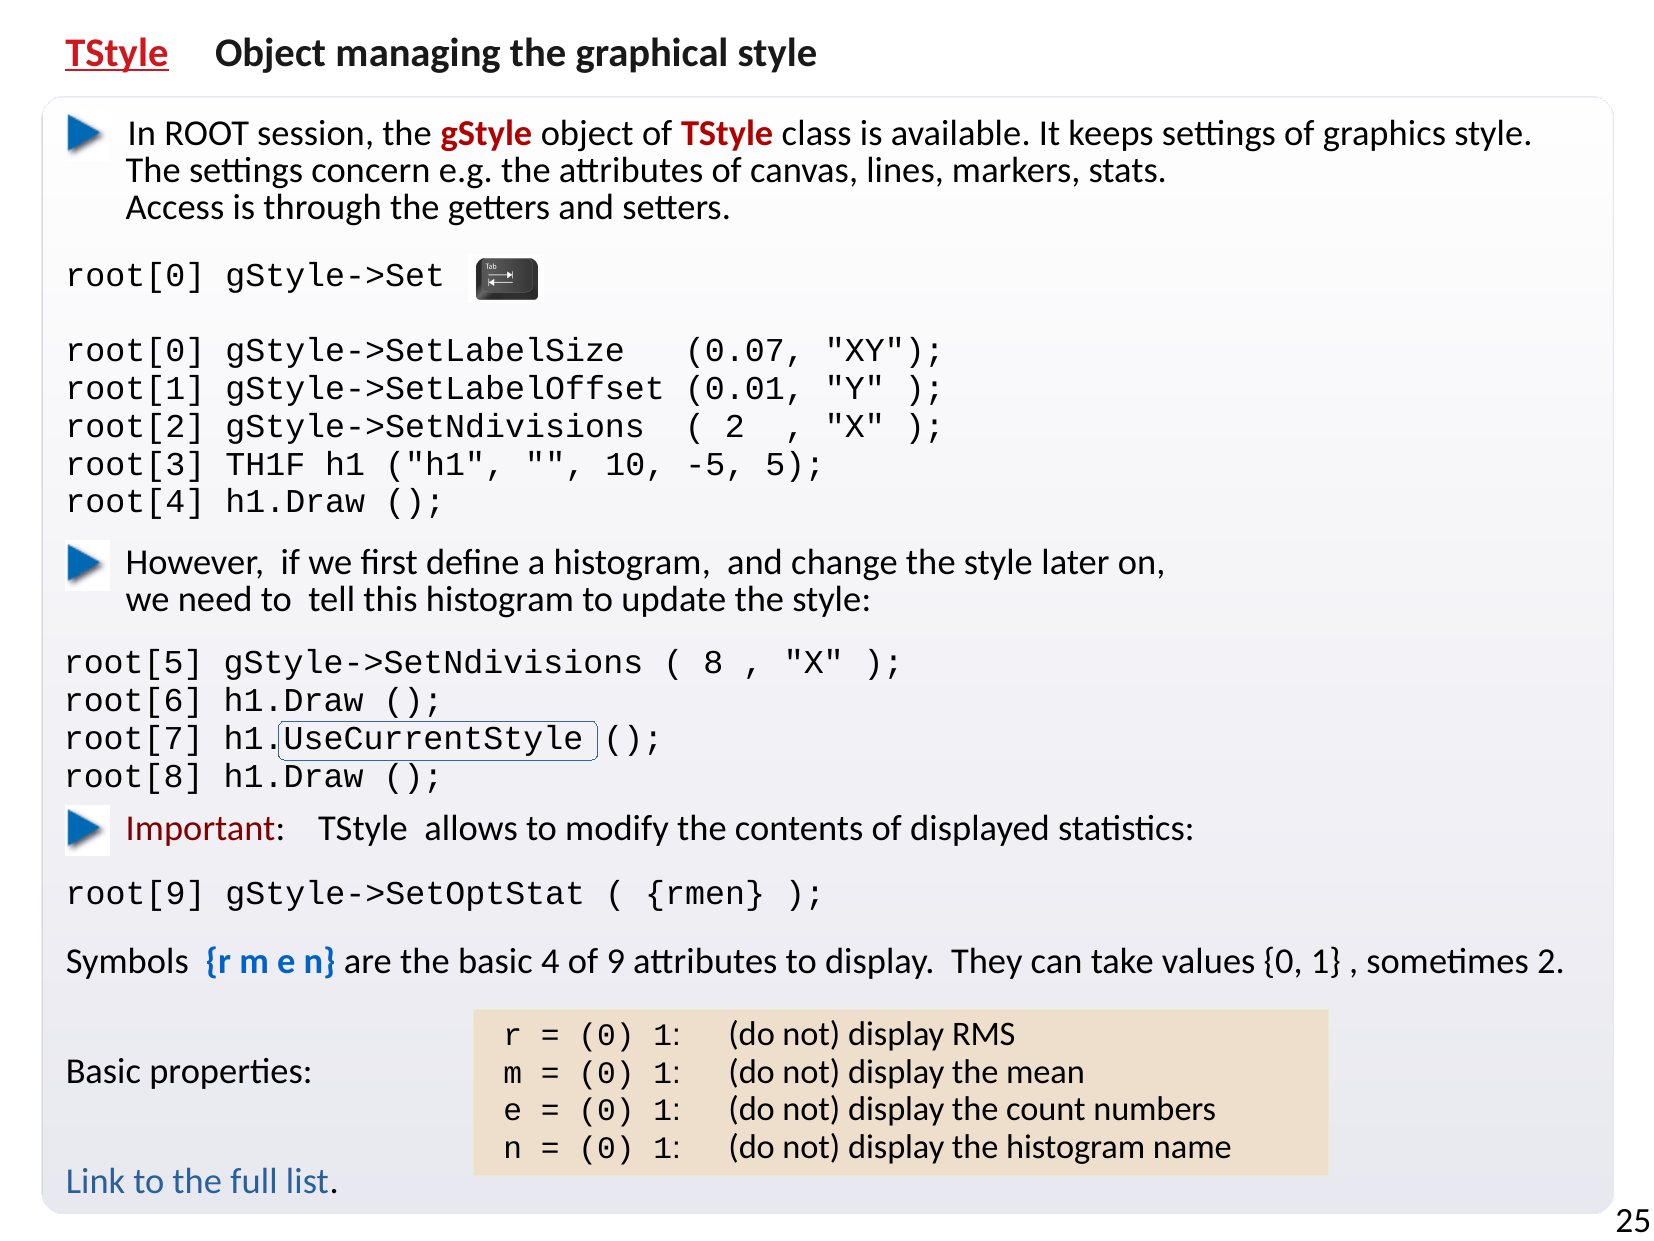

TStyle Object managing the graphical style
root[0] gStyle->Set
root[0] gStyle->SetLabelSize (0.07, "XY");
root[1] gStyle->SetLabelOffset (0.01, "Y" );
root[2] gStyle->SetNdivisions ( 2 , "X" );
root[3] TH1F h1 ("h1", "", 10, -5, 5);
root[4] h1.Draw ();
 In ROOT session, the gStyle object of TStyle class is available. It keeps settings of graphics style.
 The settings concern e.g. the attributes of canvas, lines, markers, stats.
 Access is through the getters and setters.
 However, if we first define a histogram, and change the style later on,
 we need to tell this histogram to update the style:
root[5] gStyle->SetNdivisions ( 8 , "X" );
root[6] h1.Draw ();
root[7] h1.UseCurrentStyle ();
root[8] h1.Draw ();
 Important: TStyle allows to modify the contents of displayed statistics:
root[9] gStyle->SetOptStat ( {rmen} );
Symbols {r m e n} are the basic 4 of 9 attributes to display. They can take values {0, 1} , sometimes 2.
Basic properties:
Link to the full list.
r = (0) 1: 	(do not) display RMS
m = (0) 1: 	(do not) display the mean
e = (0) 1: 	(do not) display the count numbers
n = (0) 1: 	(do not) display the histogram name